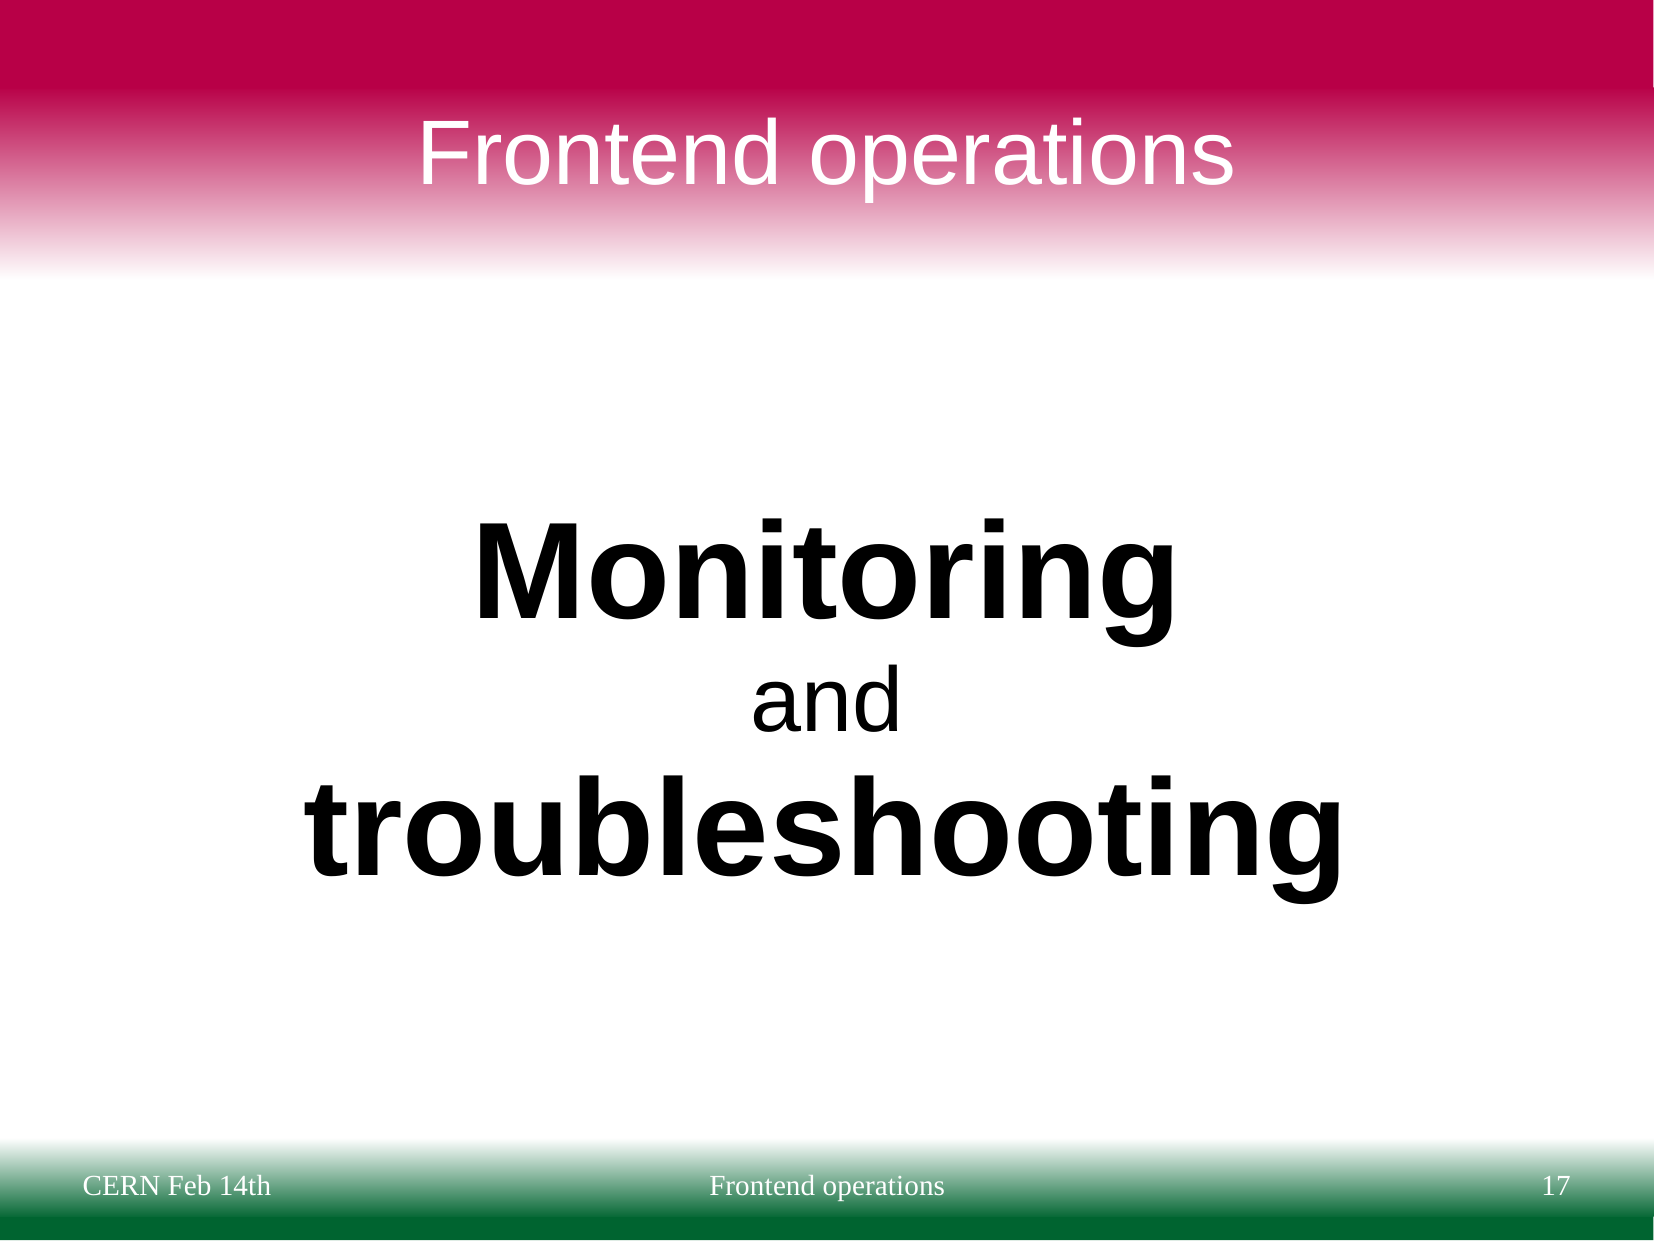

# Frontend operations
Monitoring
and
troubleshooting
CERN Feb 14th
Frontend operations
17